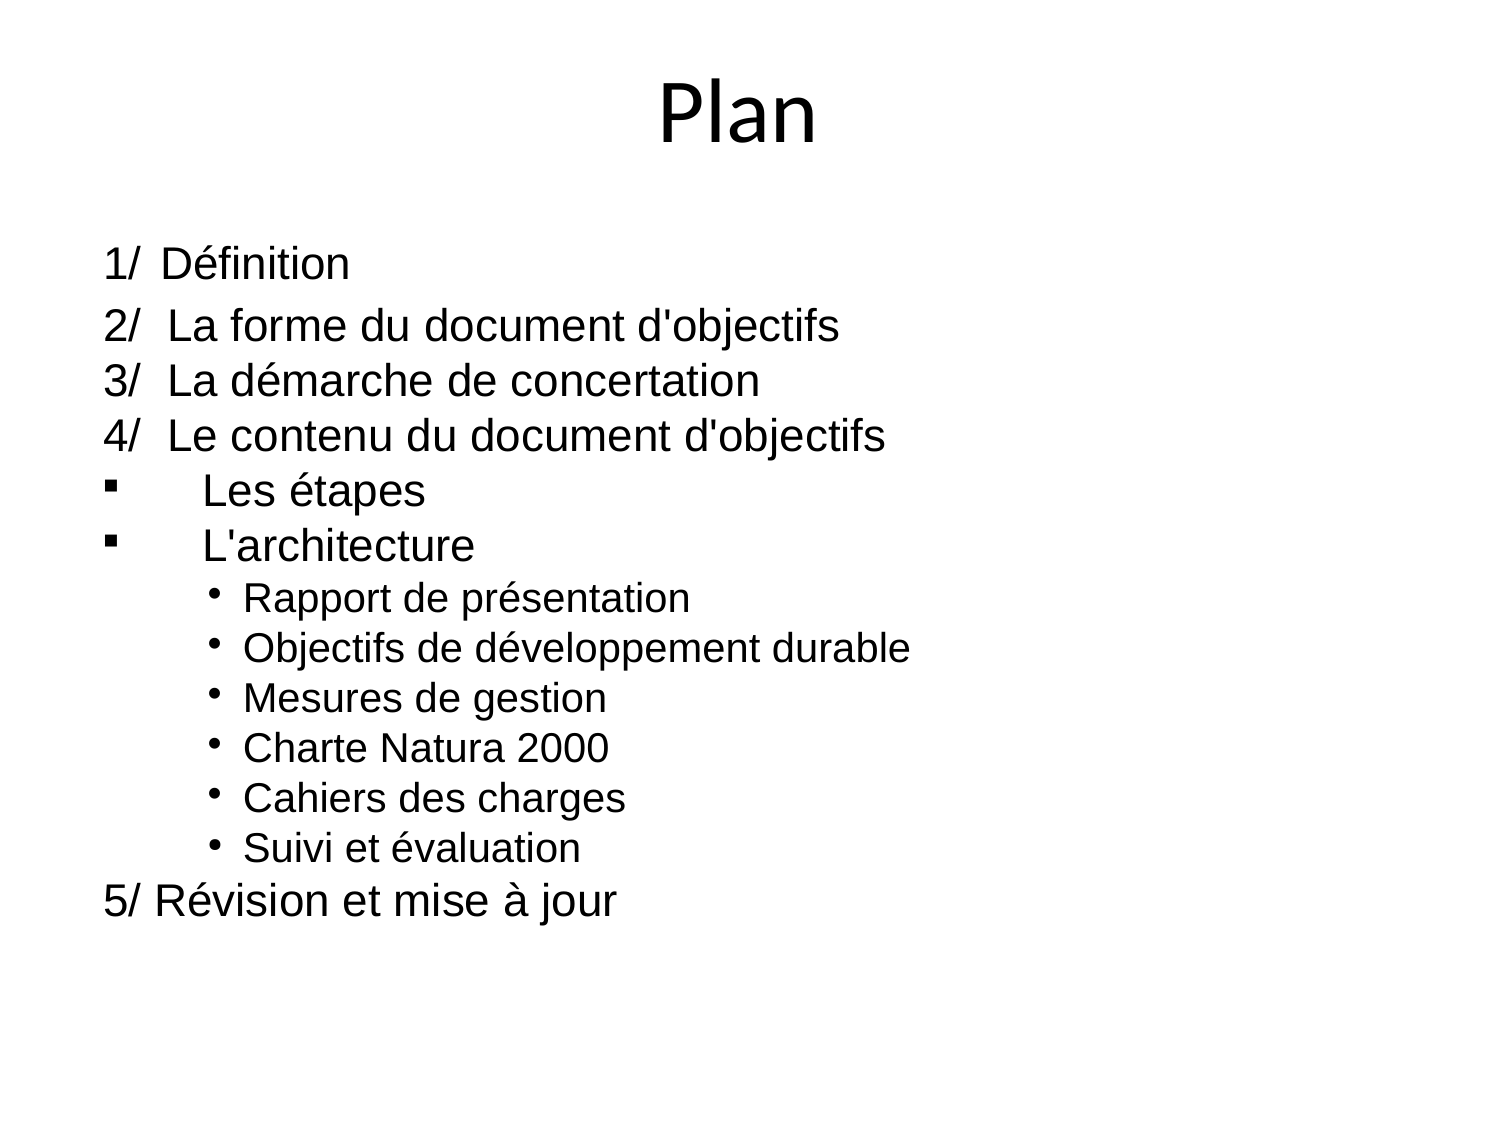

# Plan
1/ Définition
2/ La forme du document d'objectifs
3/ La démarche de concertation
4/ Le contenu du document d'objectifs
 Les étapes
 L'architecture
Rapport de présentation
Objectifs de développement durable
Mesures de gestion
Charte Natura 2000
Cahiers des charges
Suivi et évaluation
5/ Révision et mise à jour